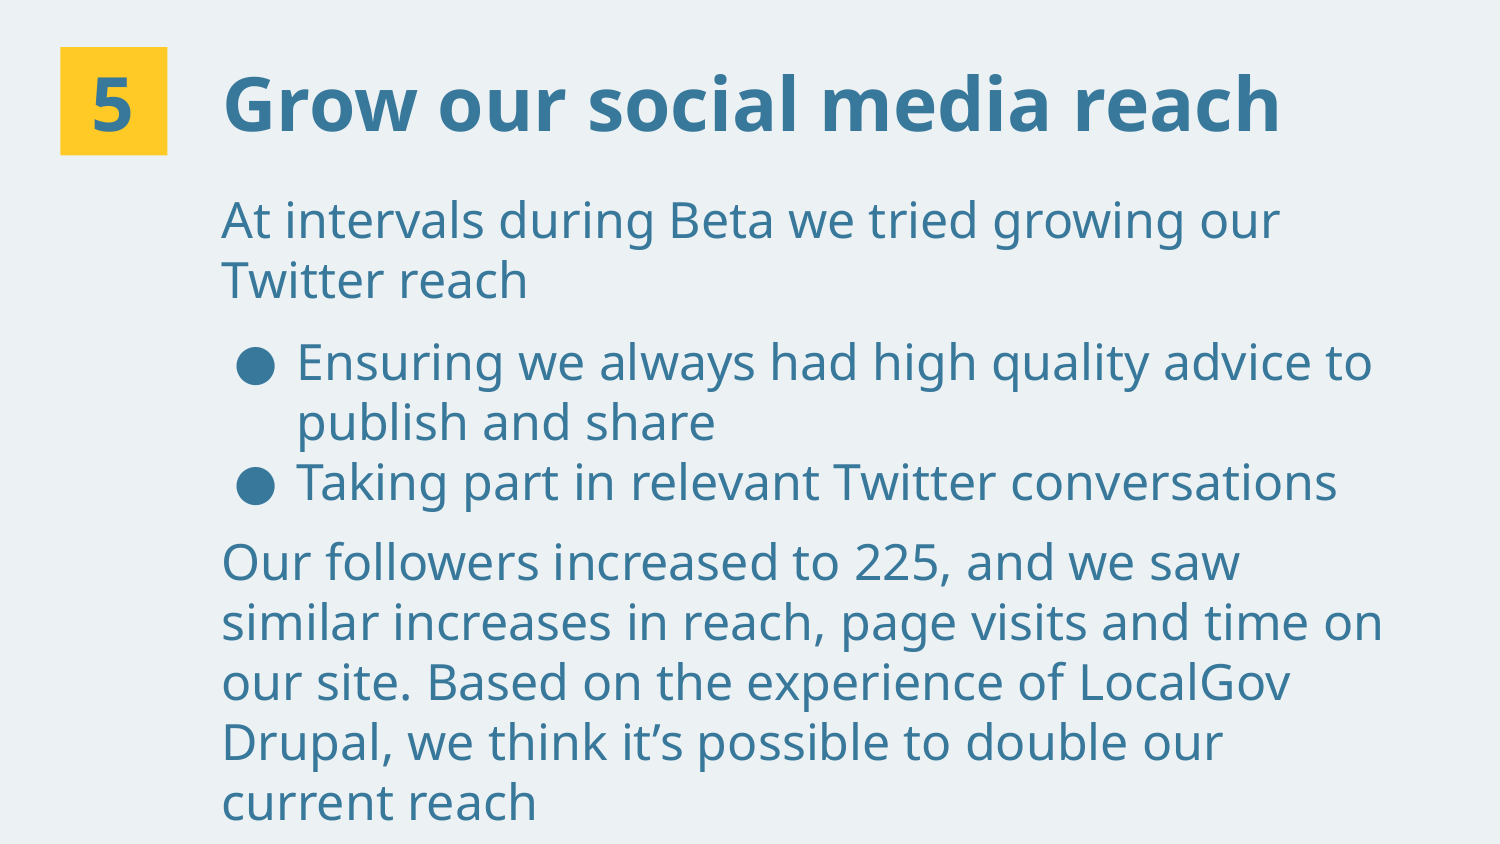

5
# Grow our social media reach
At intervals during Beta we tried growing our Twitter reach
Ensuring we always had high quality advice to publish and share
Taking part in relevant Twitter conversations
Our followers increased to 225, and we saw similar increases in reach, page visits and time on our site. Based on the experience of LocalGov Drupal, we think it’s possible to double our current reach